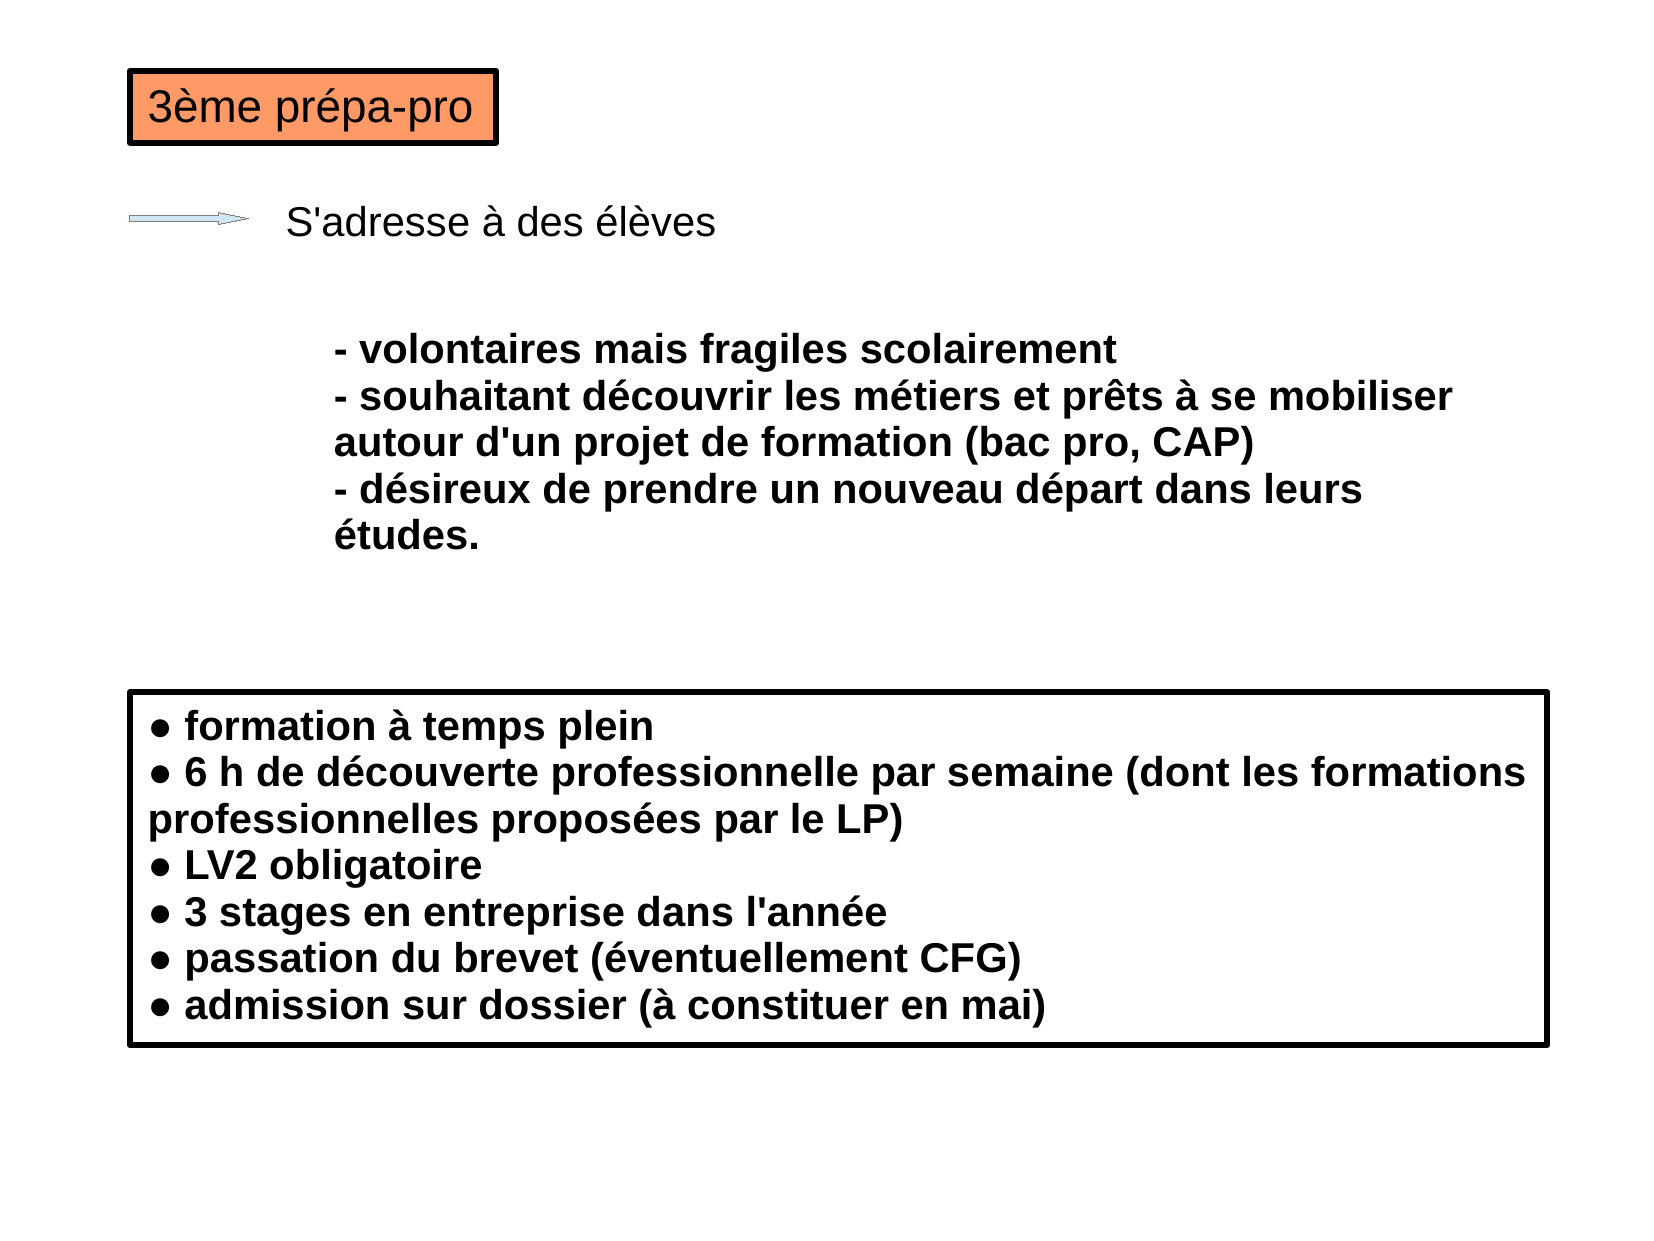

3ème prépa-pro
S'adresse à des élèves
- volontaires mais fragiles scolairement
- souhaitant découvrir les métiers et prêts à se mobiliser autour d'un projet de formation (bac pro, CAP)
- désireux de prendre un nouveau départ dans leurs études.
● formation à temps plein
● 6 h de découverte professionnelle par semaine (dont les formations professionnelles proposées par le LP)
● LV2 obligatoire
● 3 stages en entreprise dans l'année
● passation du brevet (éventuellement CFG)
● admission sur dossier (à constituer en mai)